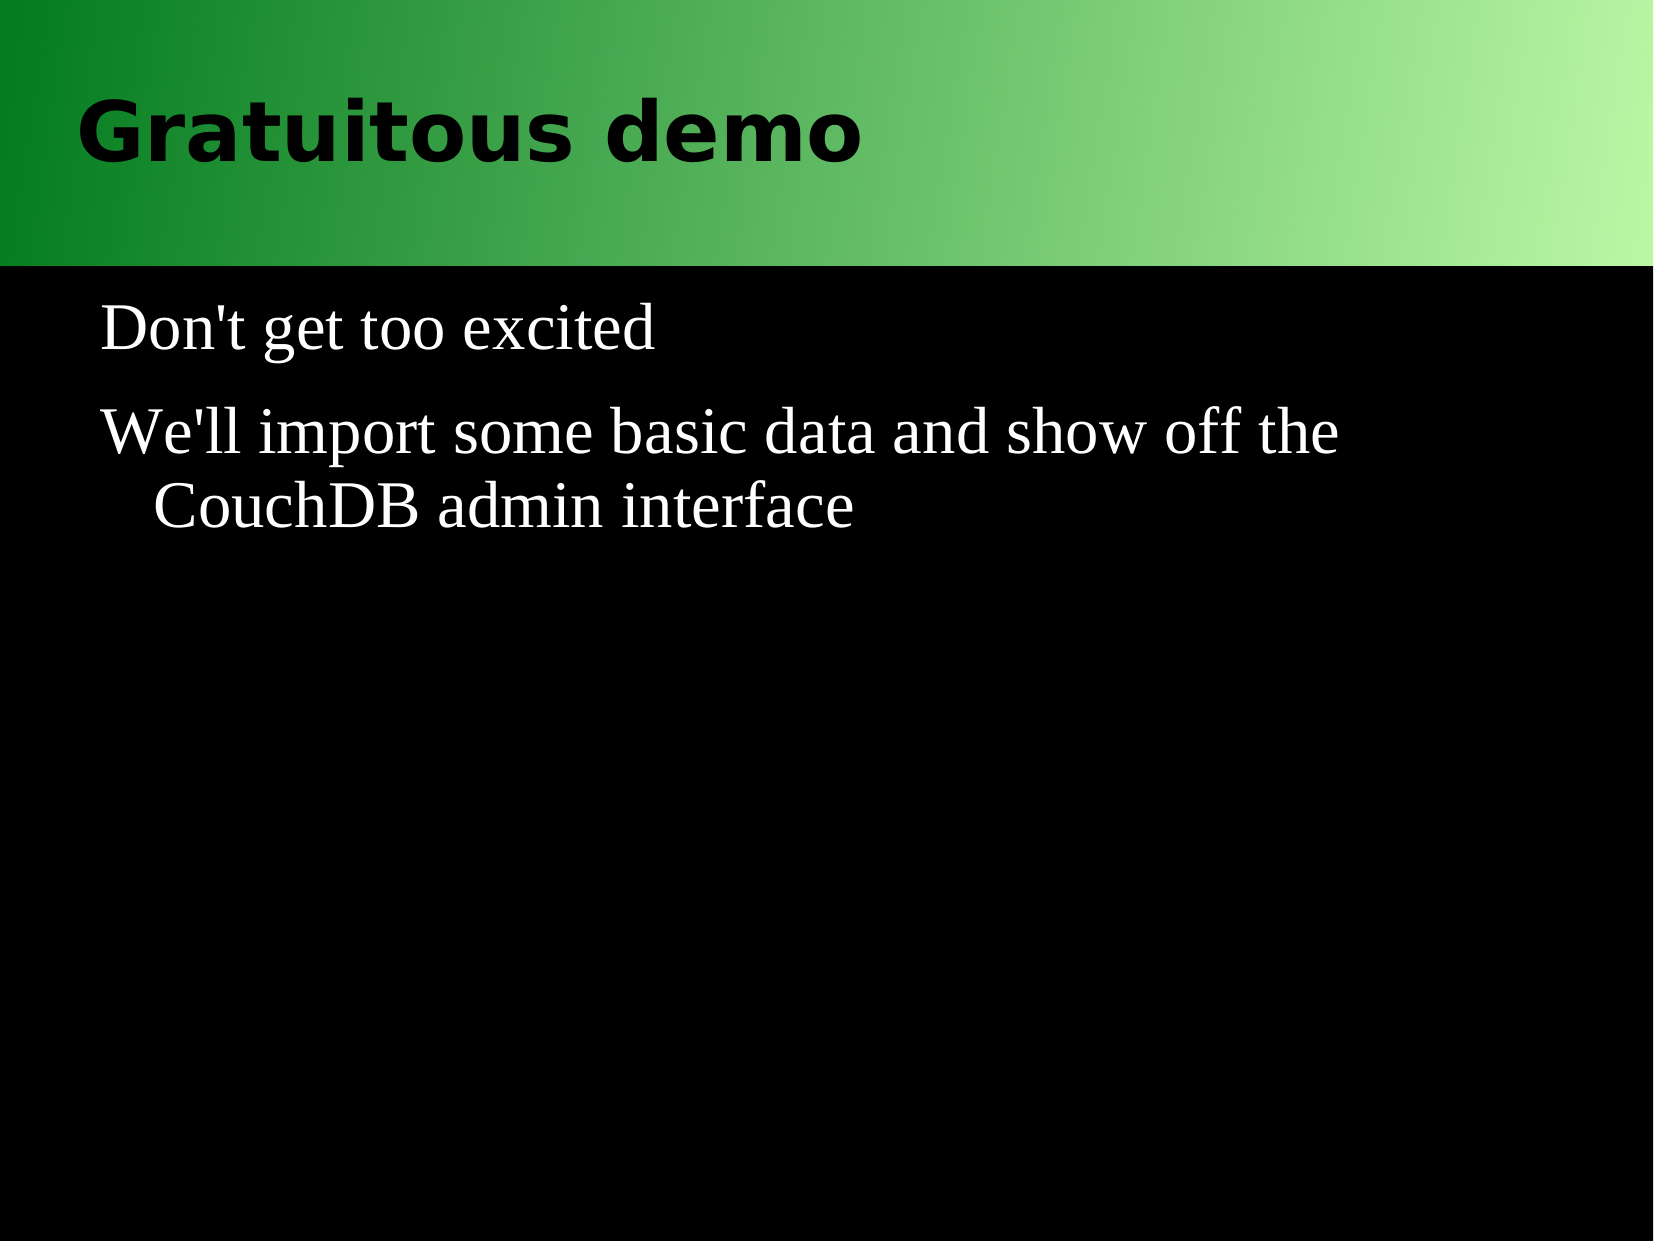

# Gratuitous demo
Don't get too excited
We'll import some basic data and show off the CouchDB admin interface